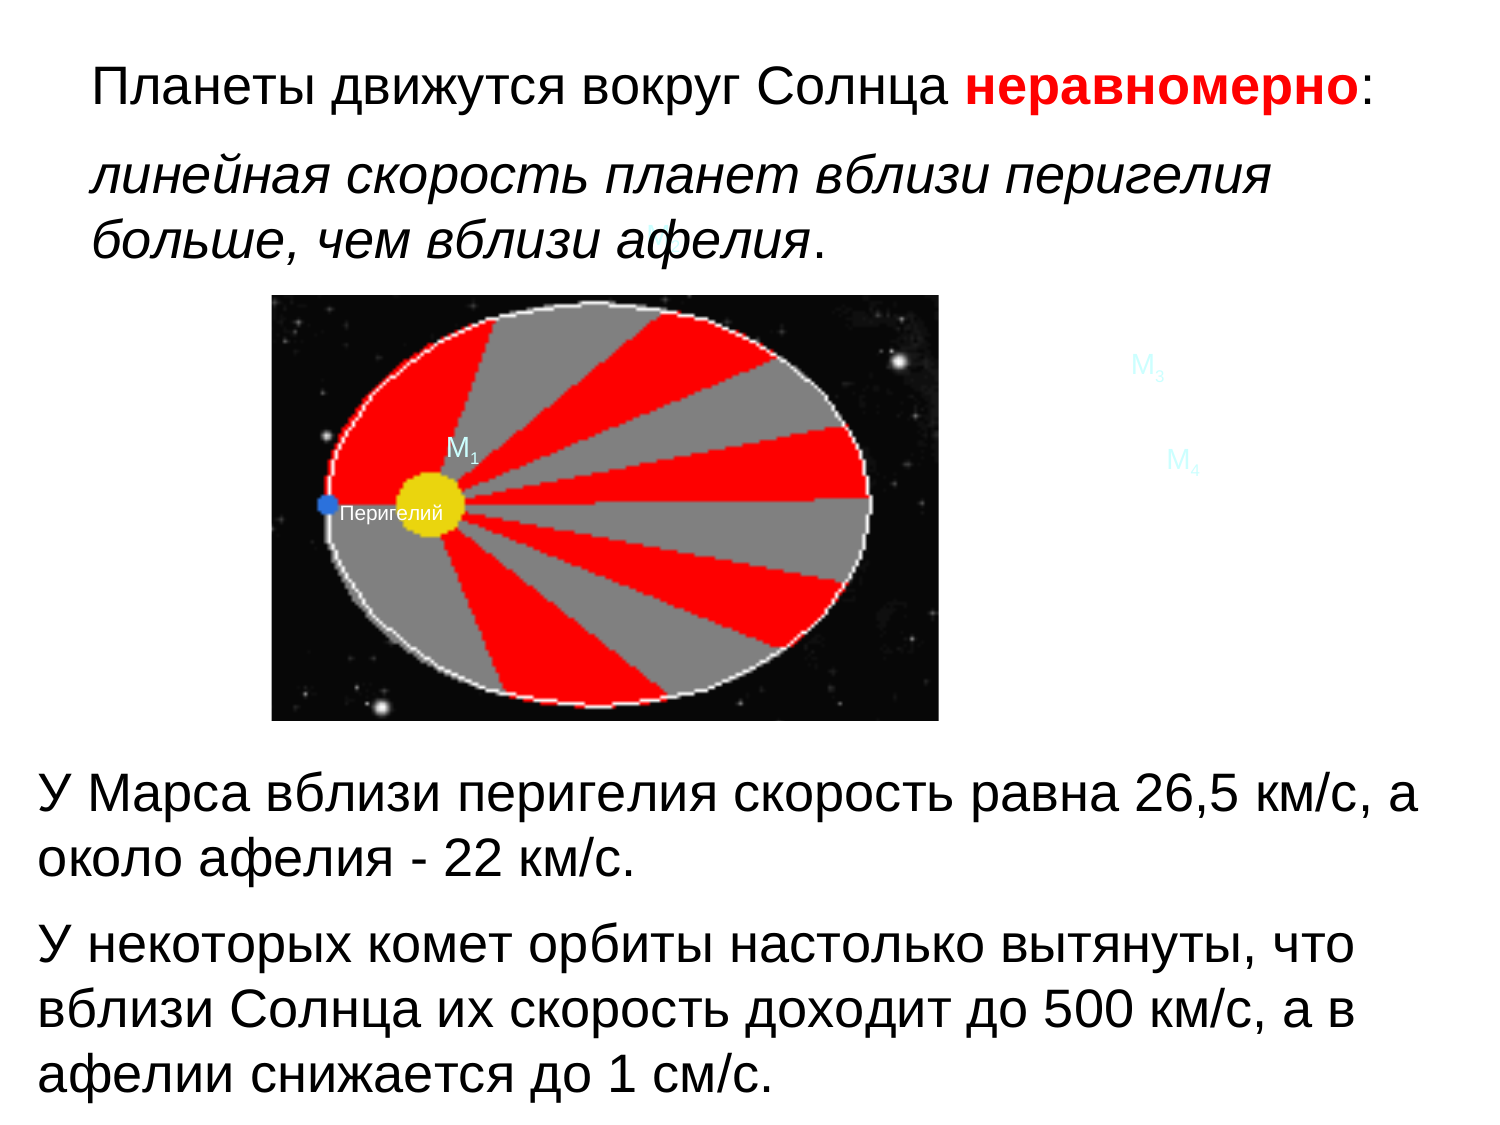

Планеты движутся вокруг Солнца неравномерно:
линейная скорость планет вблизи перигелия больше, чем вблизи афелия.
М2
М3
М1
М4
Афелий
Перигелий
У Марса вблизи перигелия скорость равна 26,5 км/с, а около афелия - 22 км/с.
У некоторых комет орбиты настолько вытянуты, что вблизи Солнца их скорость доходит до 500 км/с, а в афелии снижается до 1 см/с.